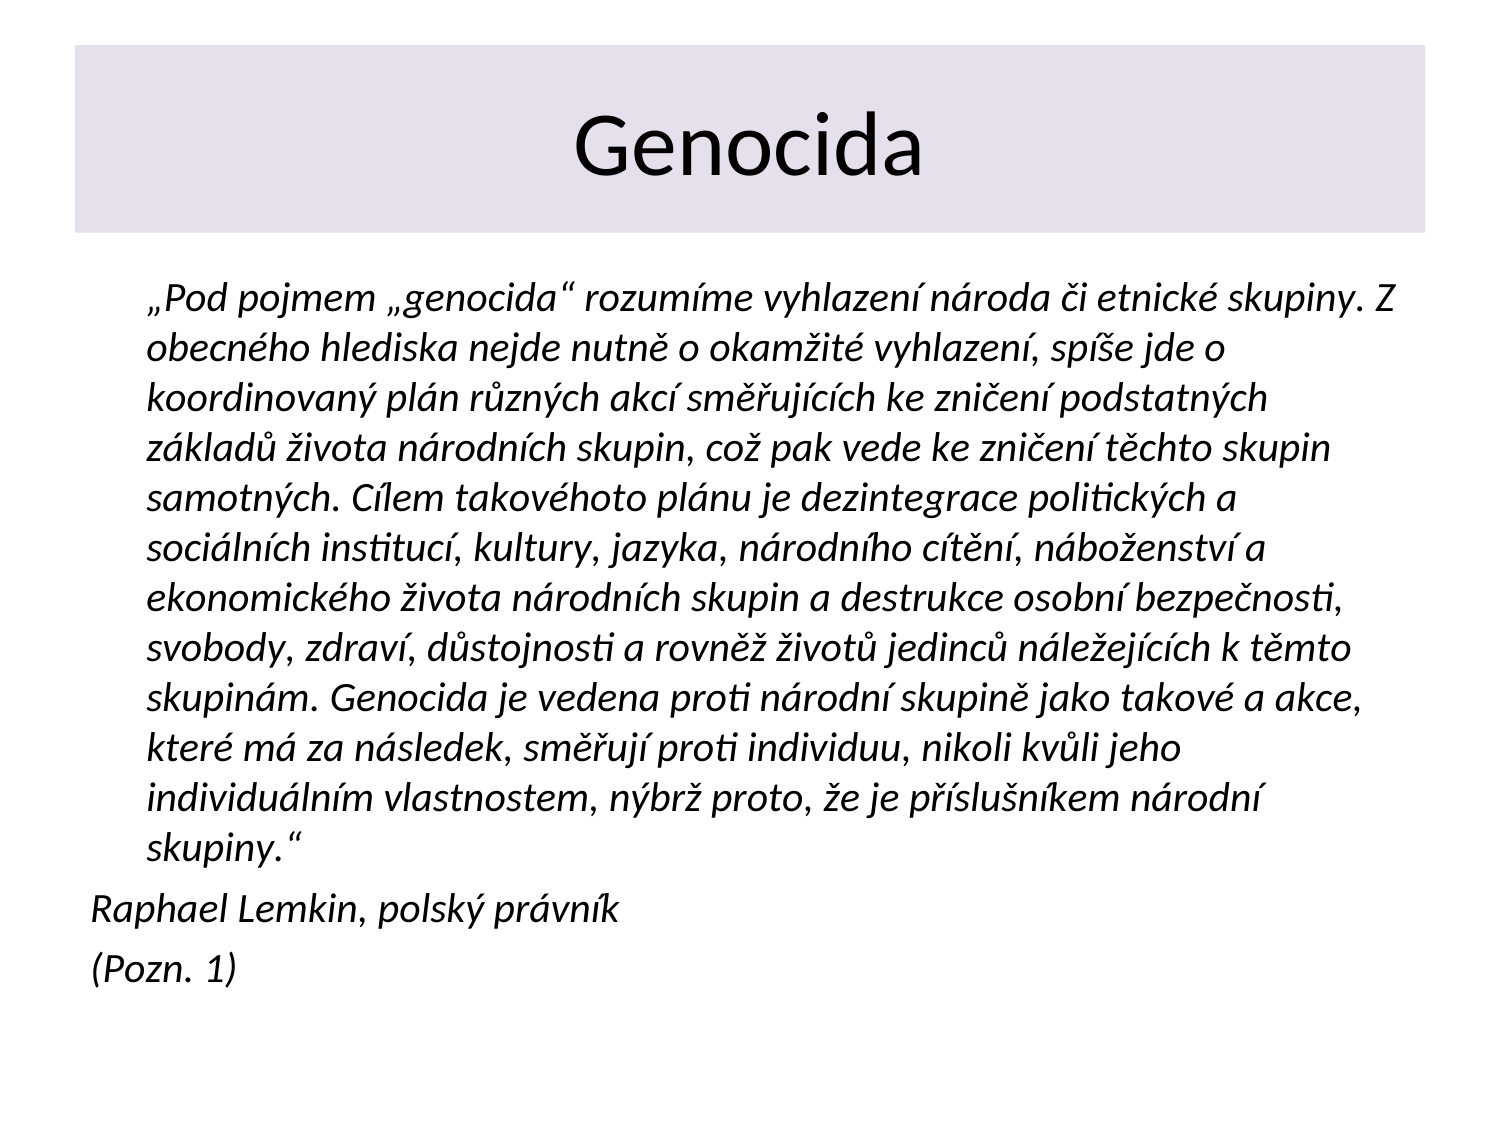

# Genocida
	„Pod pojmem „genocida“ rozumíme vyhlazení národa či etnické skupiny. Z obecného hlediska nejde nutně o okamžité vyhlazení, spíše jde o koordinovaný plán různých akcí směřujících ke zničení podstatných základů života národních skupin, což pak vede ke zničení těchto skupin samotných. Cílem takovéhoto plánu je dezintegrace politických a sociálních institucí, kultury, jazyka, národního cítění, náboženství a ekonomického života národních skupin a destrukce osobní bezpečnosti, svobody, zdraví, důstojnosti a rovněž životů jedinců náležejících k těmto skupinám. Genocida je vedena proti národní skupině jako takové a akce, které má za následek, směřují proti individuu, nikoli kvůli jeho individuálním vlastnostem, nýbrž proto, že je příslušníkem národní skupiny.“
Raphael Lemkin, polský právník
(Pozn. 1)